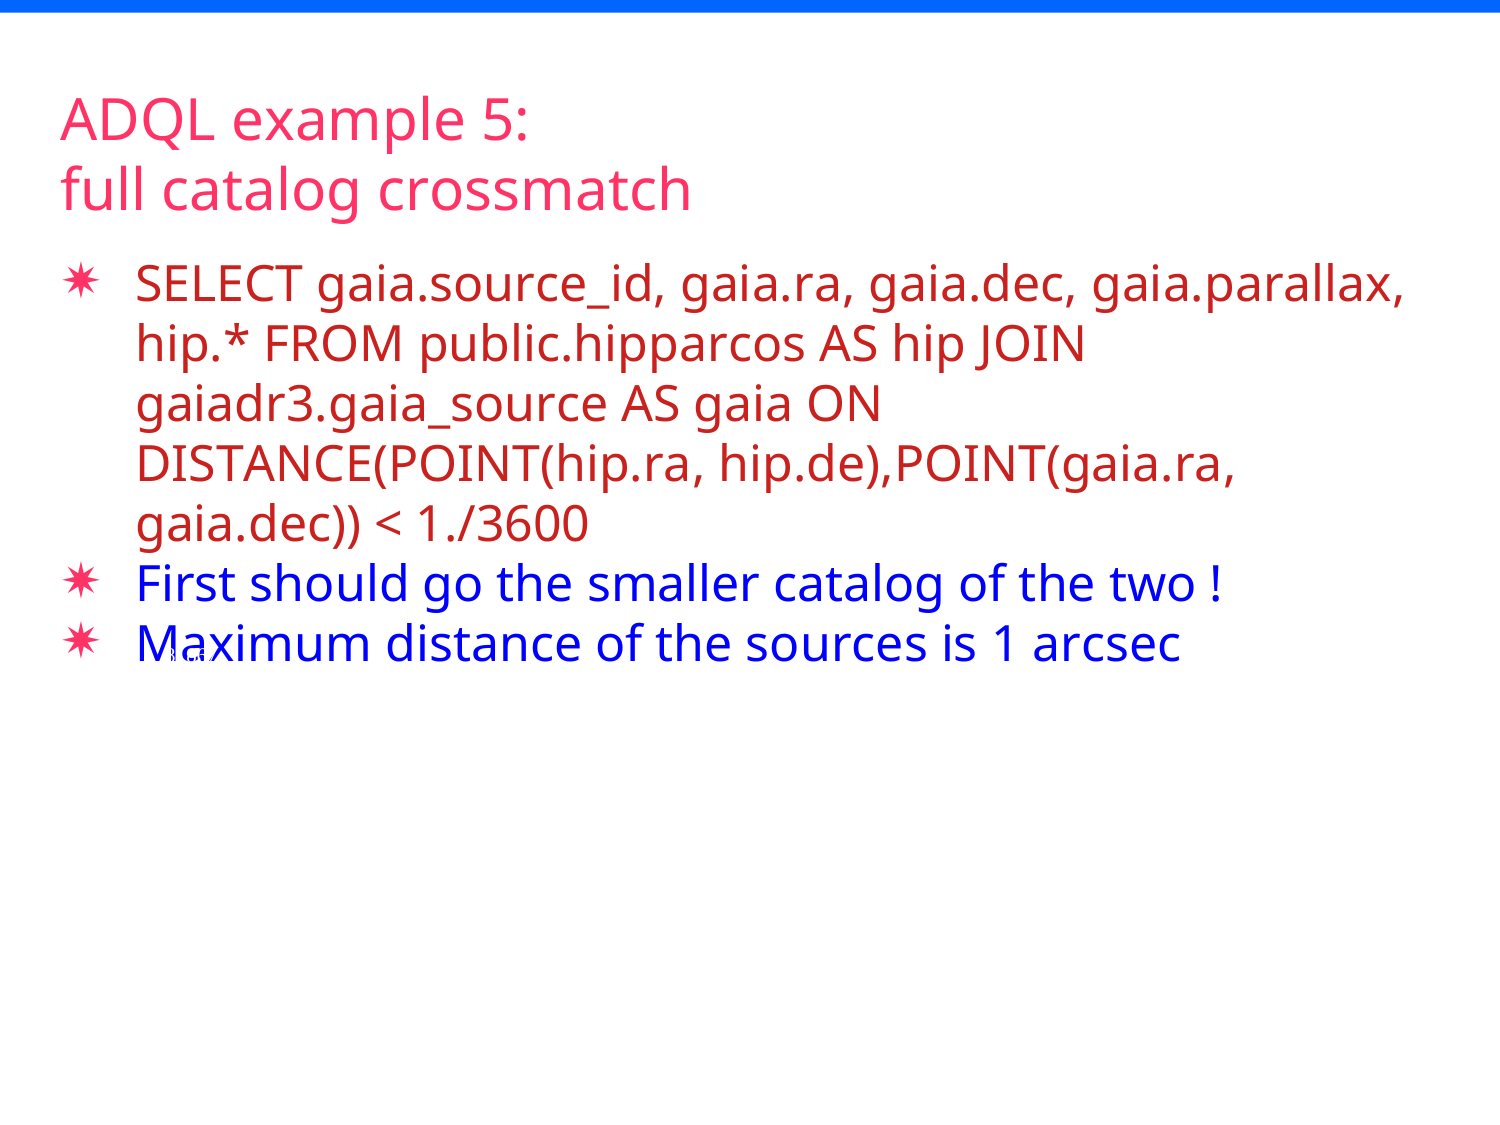

ADQL example 5:
full catalog crossmatch
SELECT gaia.source_id, gaia.ra, gaia.dec, gaia.parallax, hip.* FROM public.hipparcos AS hip JOIN gaiadr3.gaia_source AS gaia ON DISTANCE(POINT(hip.ra, hip.de),POINT(gaia.ra, gaia.dec)) < 1./3600
First should go the smaller catalog of the two !
Maximum distance of the sources is 1 arcsec
81867
26